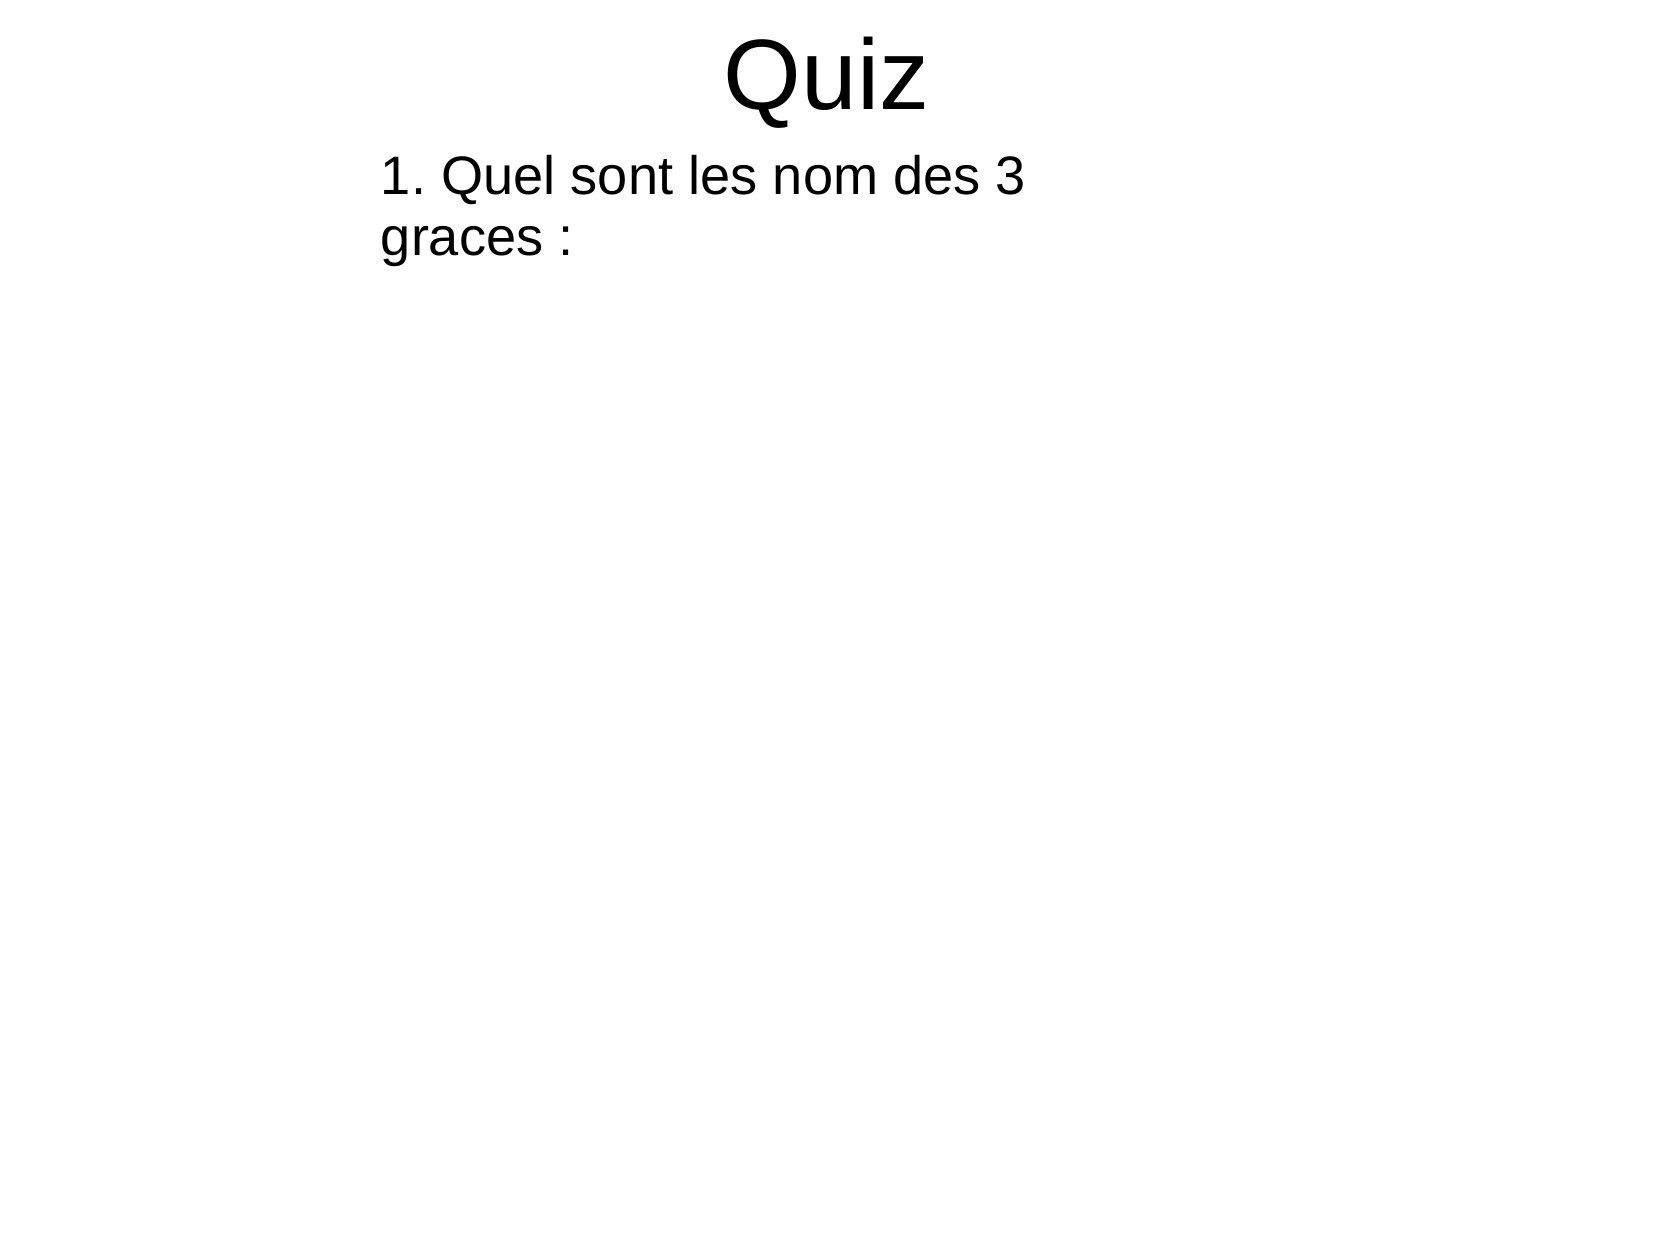

Quiz
1. Quel sont les nom des 3 graces :